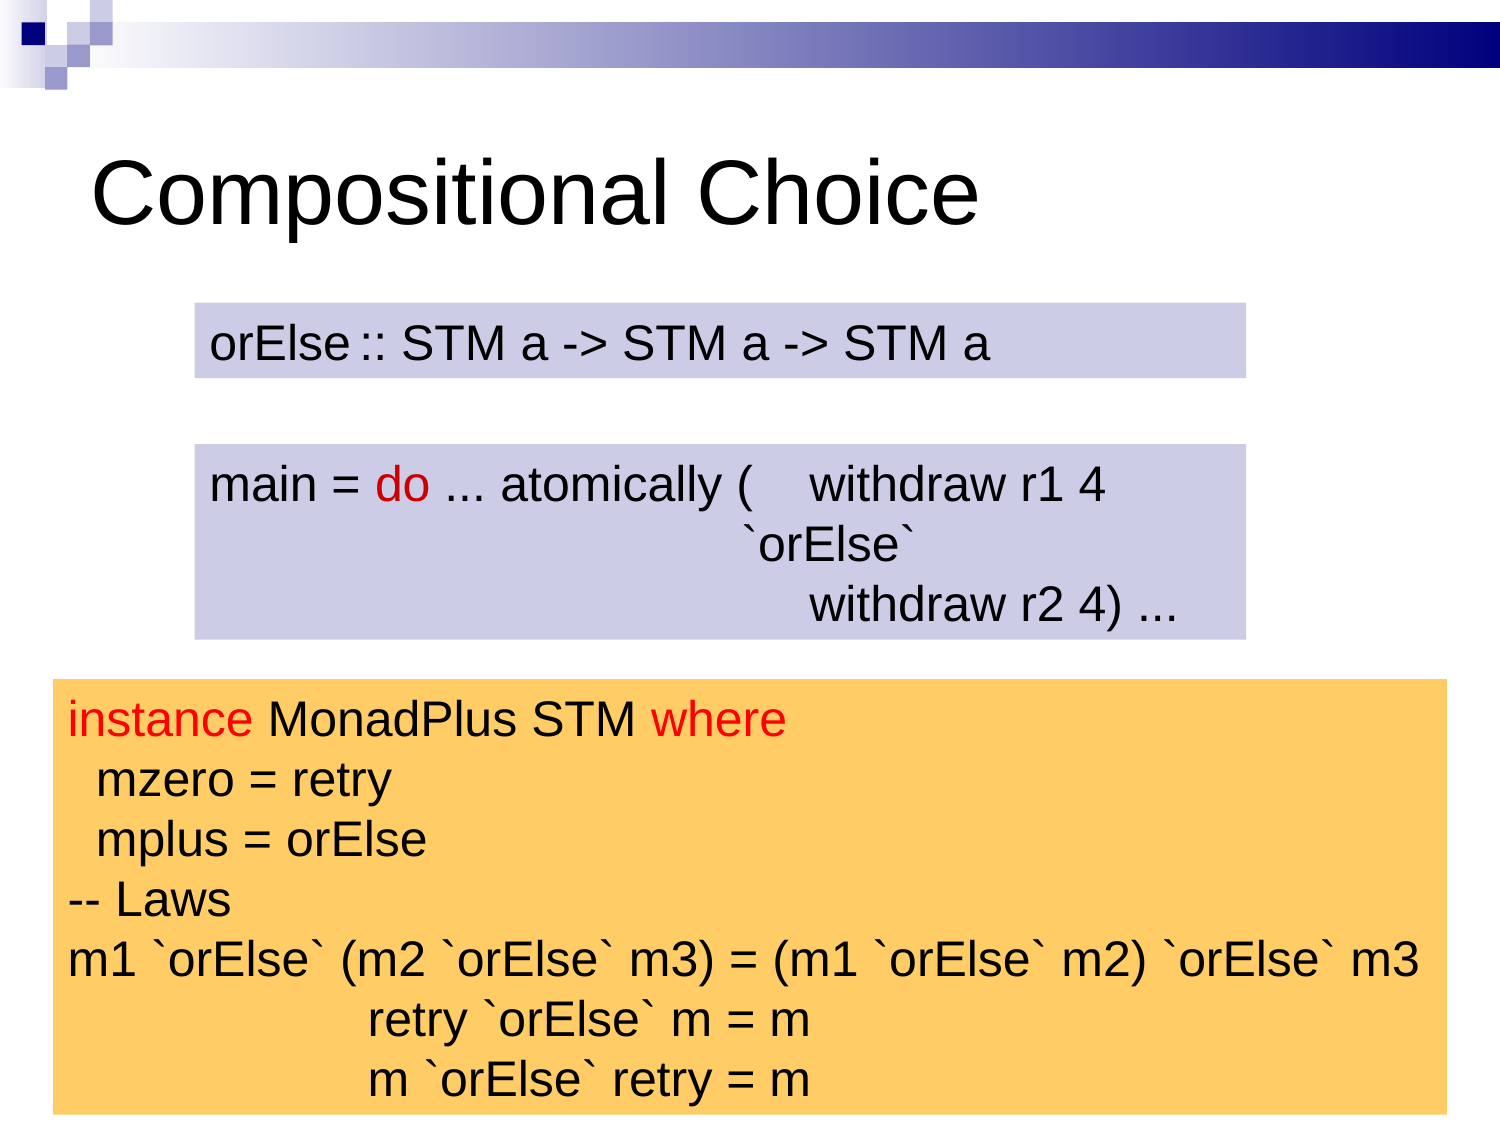

# Compositional Choice
orElse	:: STM a -> STM a -> STM a
main = do ... atomically (	withdraw r1 4
 `orElse`
				withdraw r2 4) ...
instance MonadPlus STM where
 mzero = retry
 mplus = orElse
-- Laws
m1 `orElse` (m2 `orElse` m3) = (m1 `orElse` m2) `orElse` m3
		retry `orElse` m = m
		m `orElse` retry = m